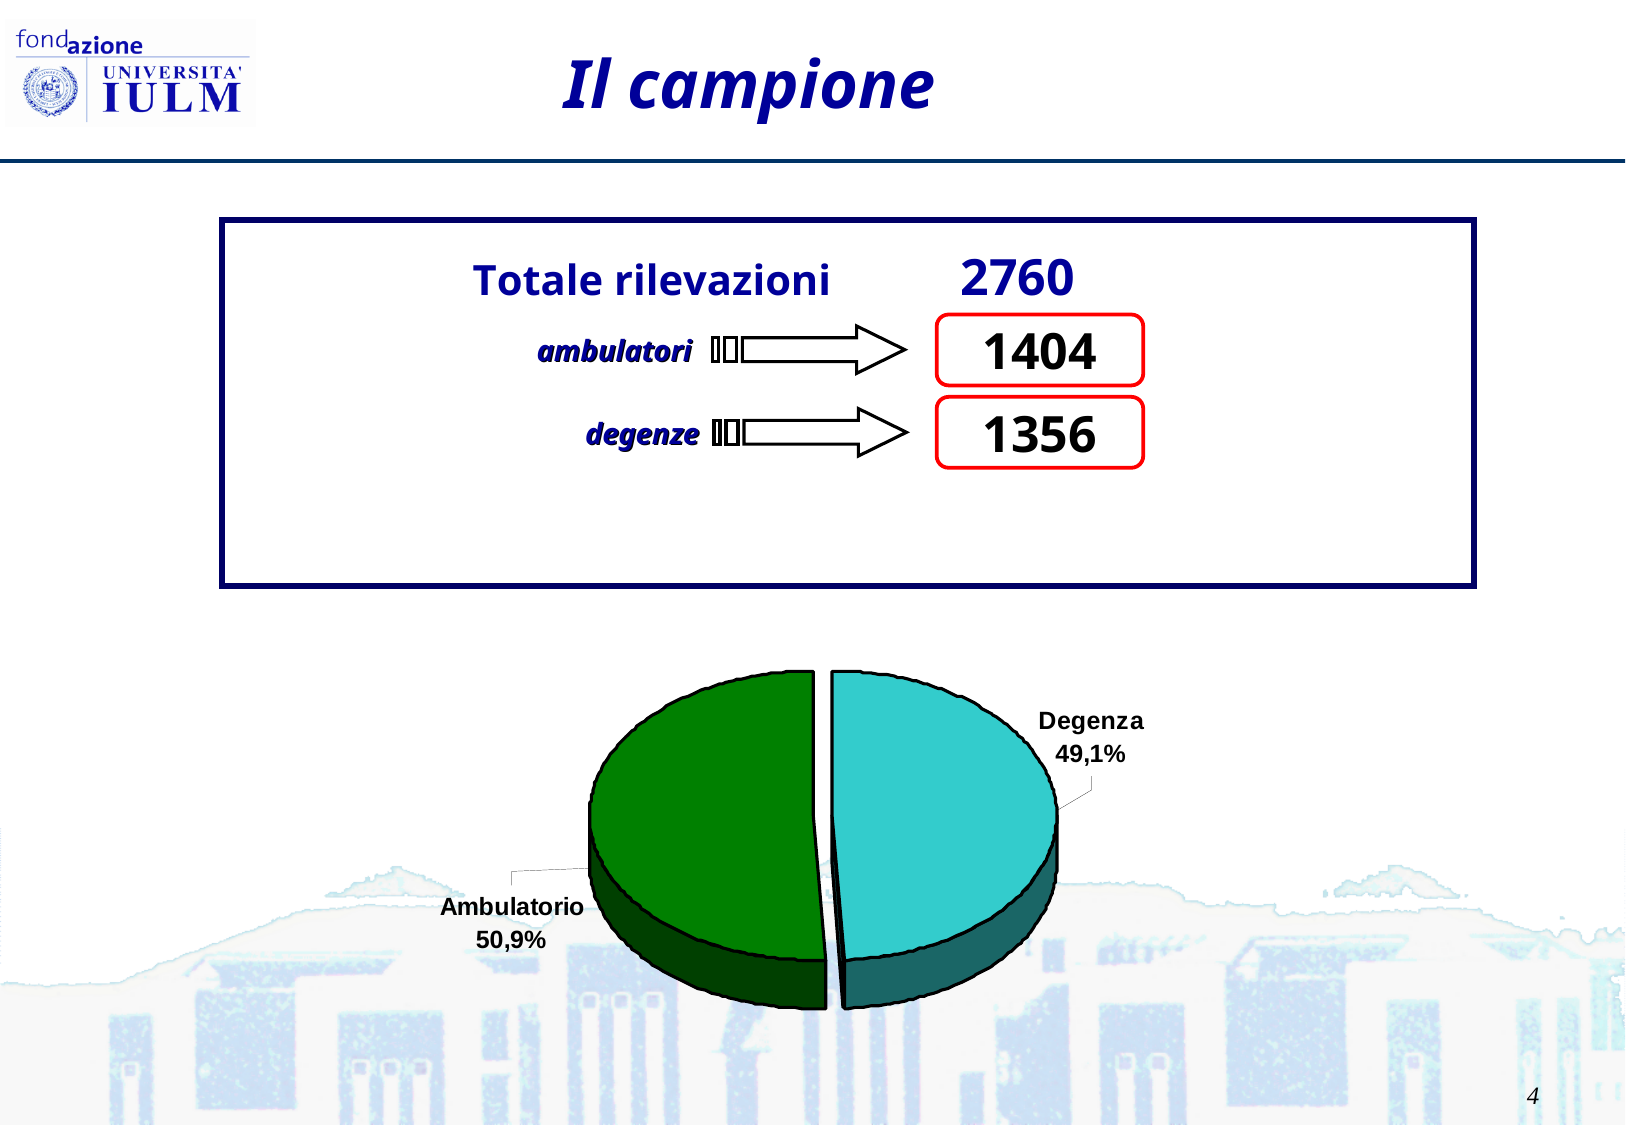

Il campione
Totale rilevazioni 2760
ambulatori
1404
1356
degenze